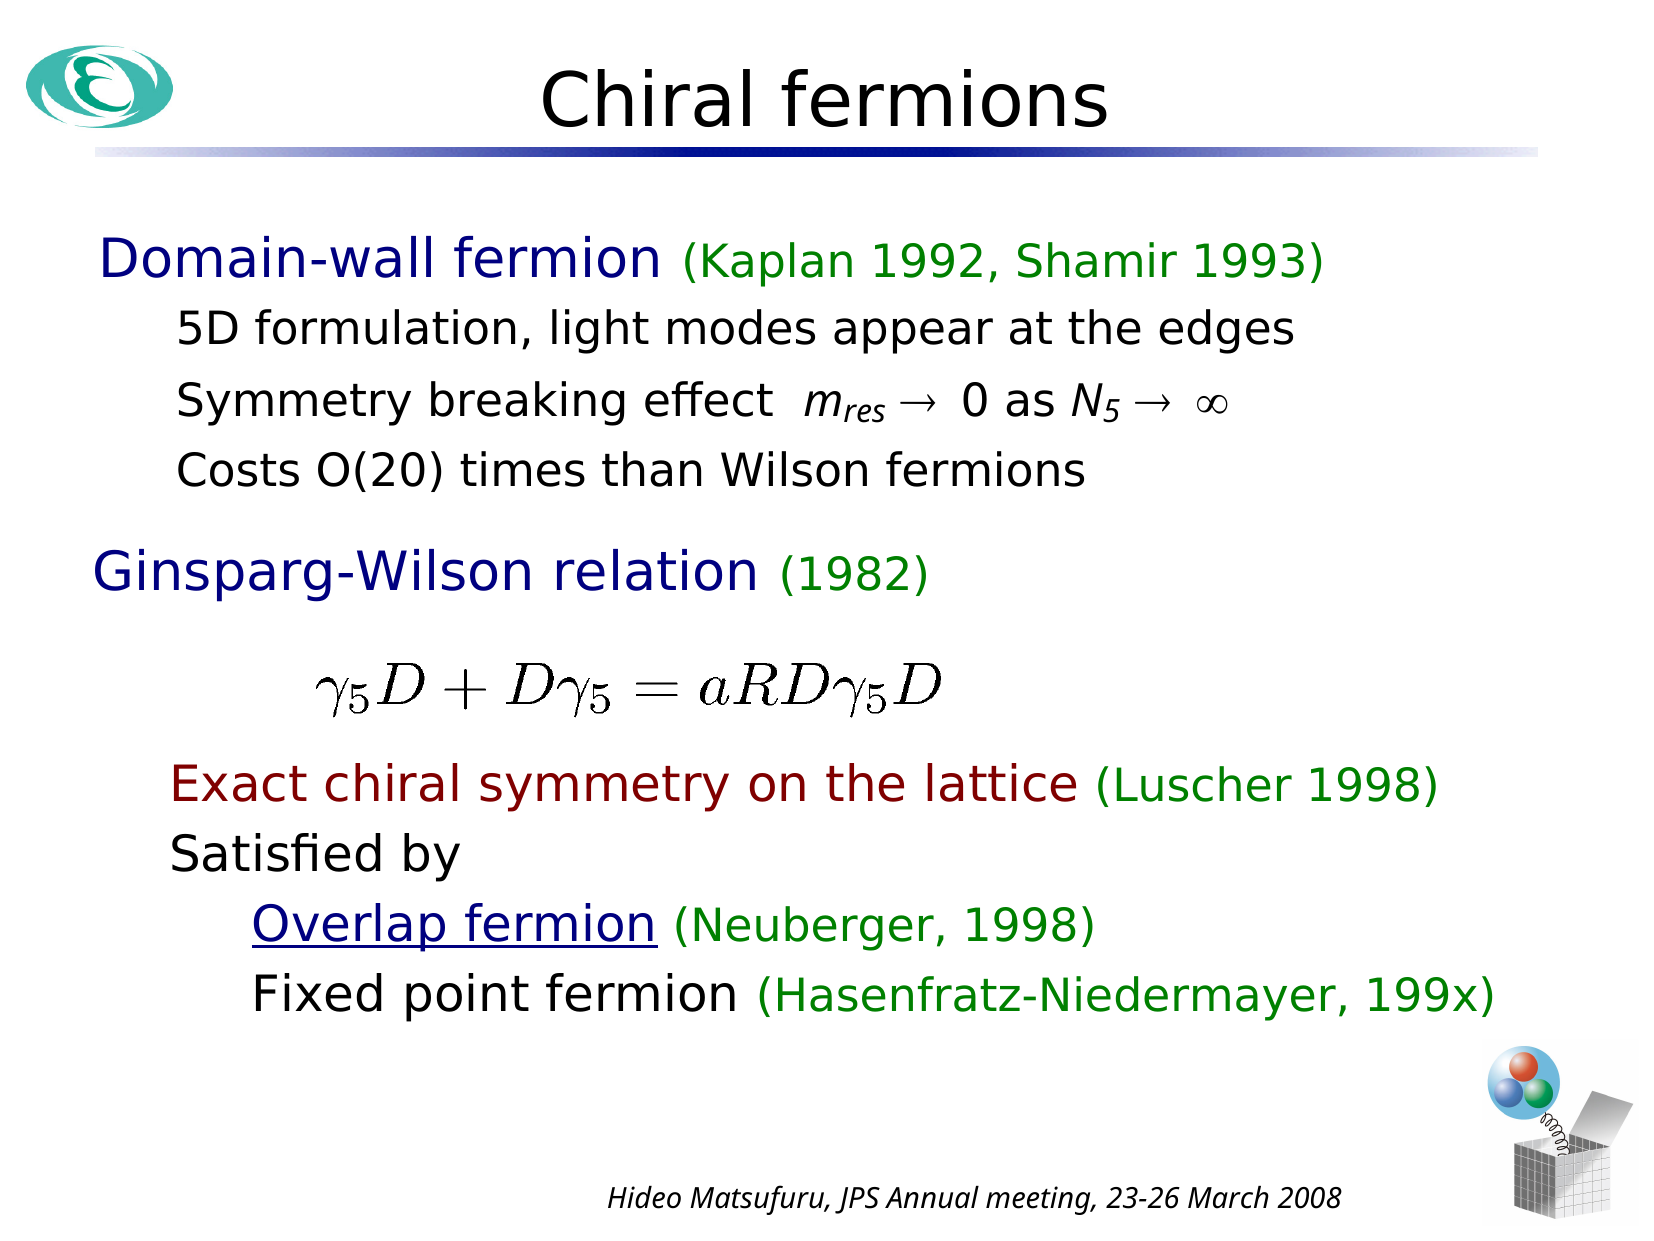

# Chiral fermions
Domain-wall fermion (Kaplan 1992, Shamir 1993)
5D formulation, light modes appear at the edges
Symmetry breaking effect mres  0 as N5  
Costs O(20) times than Wilson fermions
Ginsparg-Wilson relation (1982)
Exact chiral symmetry on the lattice (Luscher 1998)
Satisfied by
Overlap fermion (Neuberger, 1998)
Fixed point fermion (Hasenfratz-Niedermayer, 199x)